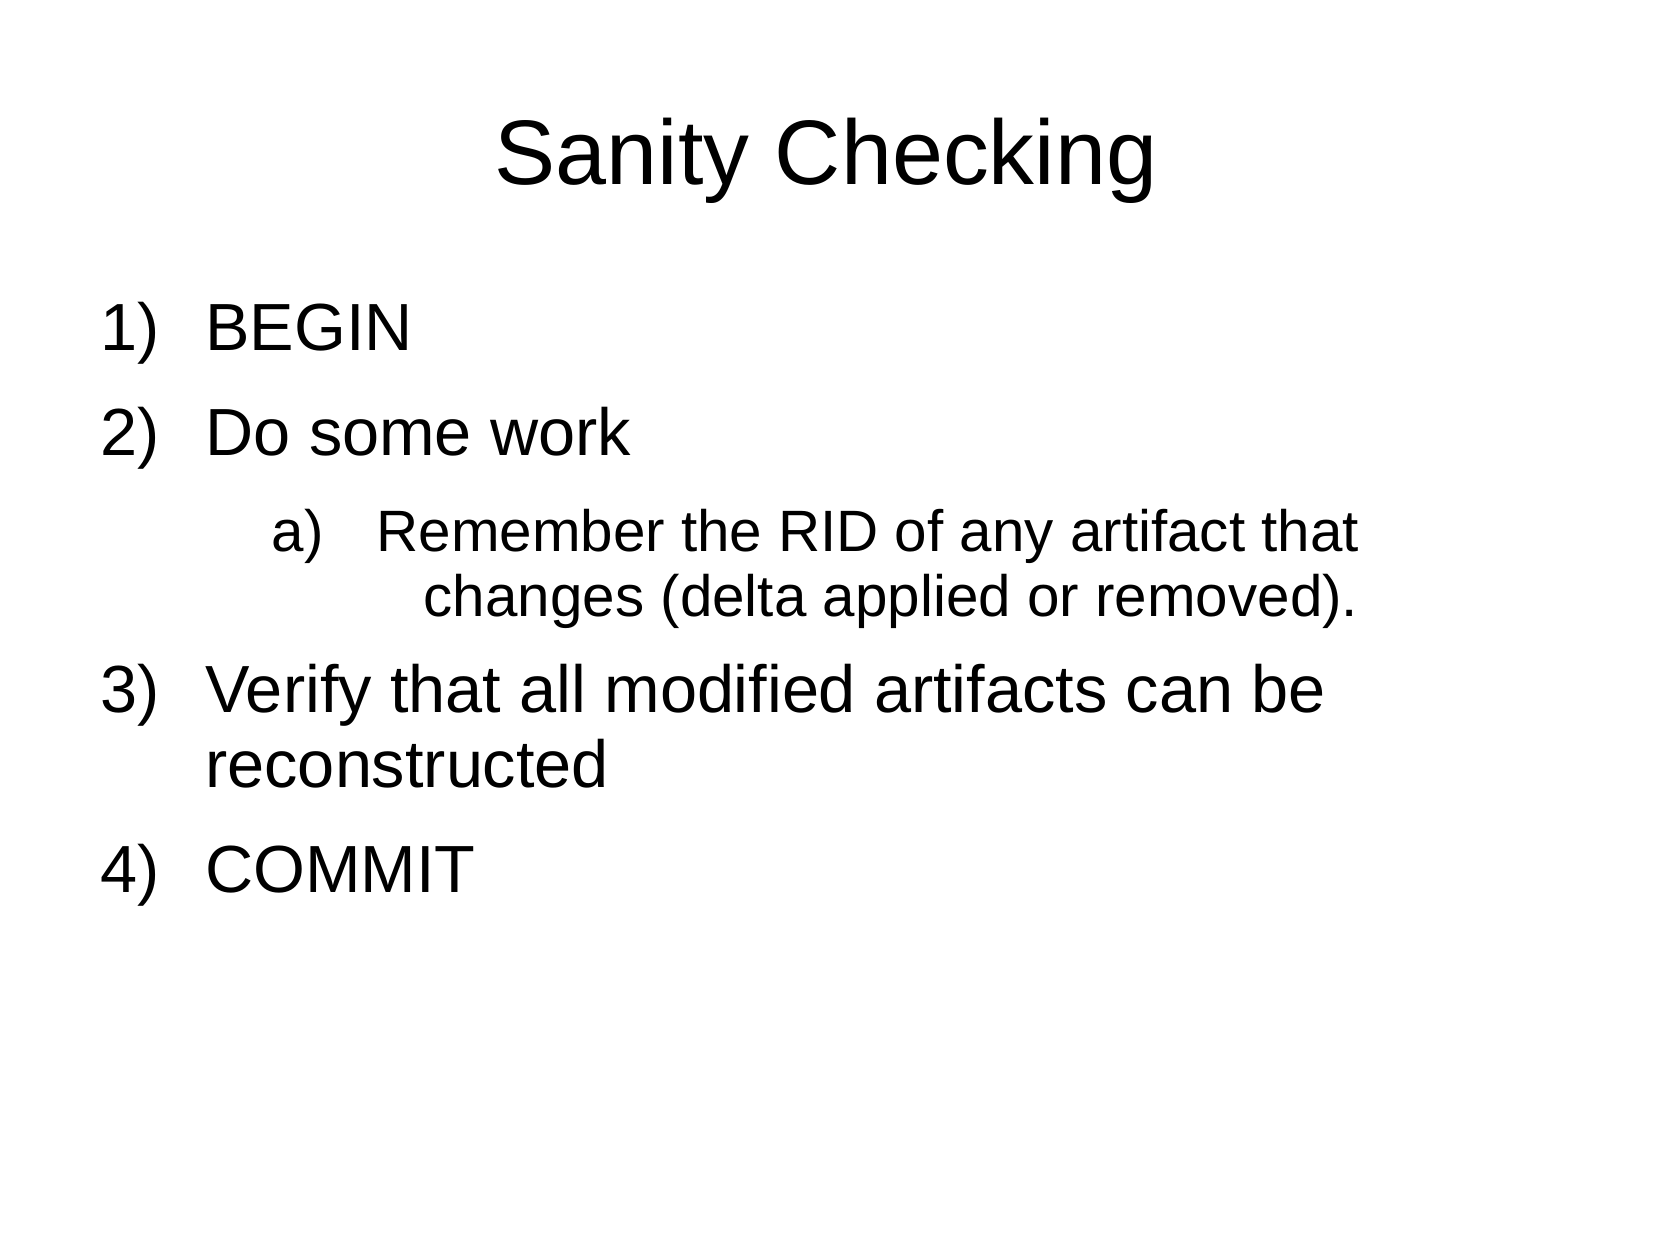

# Sanity Checking
BEGIN
Do some work
Remember the RID of any artifact that changes (delta applied or removed).
Verify that all modified artifacts can be reconstructed
COMMIT